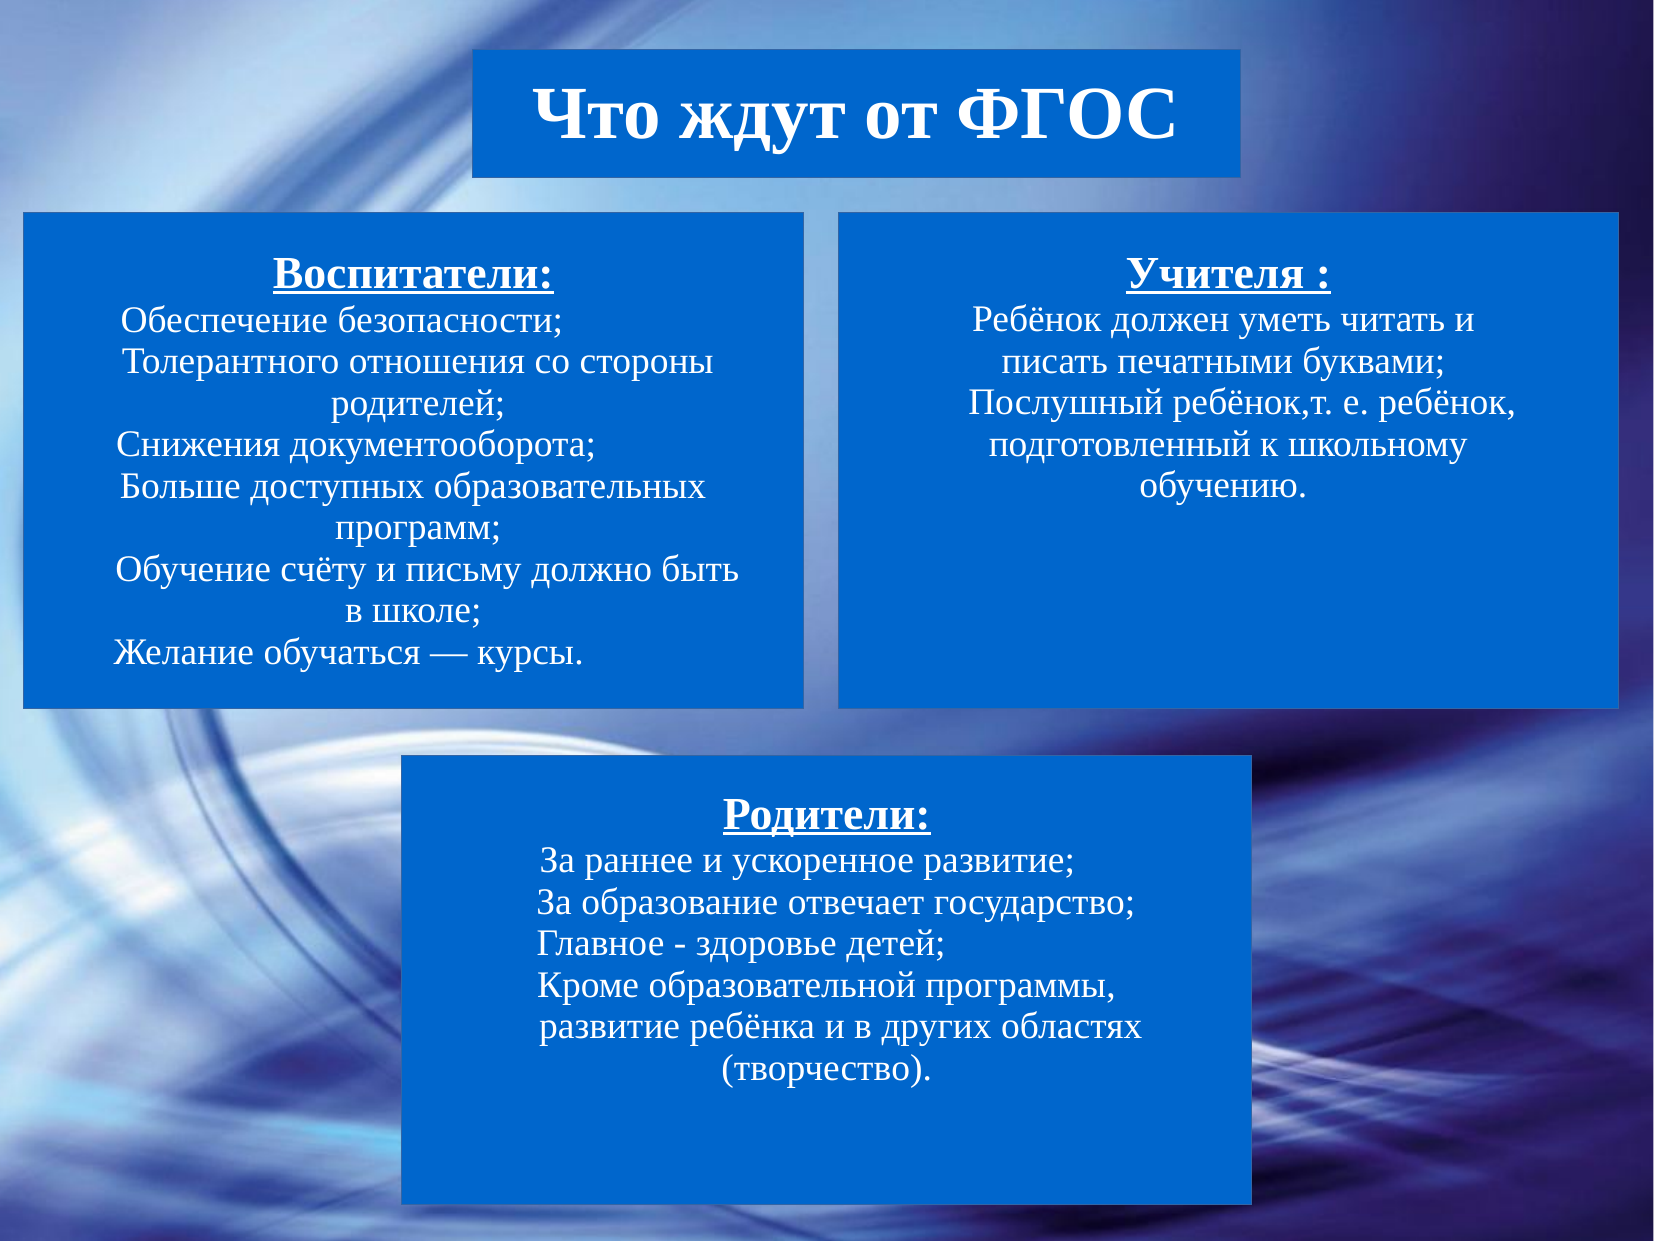

#
Что ждут от ФГОС
Воспитатели:
 Обеспечение безопасности;
 Толерантного отношения со стороны
 родителей;
 Снижения документооборота;
Больше доступных образовательных
 программ;
 Обучение счёту и письму должно быть
в школе;
 Желание обучаться — курсы.
Учителя :
Ребёнок должен уметь читать и
писать печатными буквами;
 Послушный ребёнок,т. е. ребёнок,
 подготовленный к школьному
обучению.
### Chart
| Category | Столбец 1 | Столбец 2 | Столбец 3 |
|---|---|---|---|
| Строка 1 | 9.1 | 3.2 | 4.54 |
| Строка 2 | 2.4 | 8.8 | 9.65 |
| Строка 3 | 3.1 | 1.5 | 3.7 |
| Строка 4 | 4.3 | 9.02 | 6.2 |Родители:
 За раннее и ускоренное развитие;
 За образование отвечает государство;
 Главное - здоровье детей;
Кроме образовательной программы,
 развитие ребёнка и в других областях
(творчество).